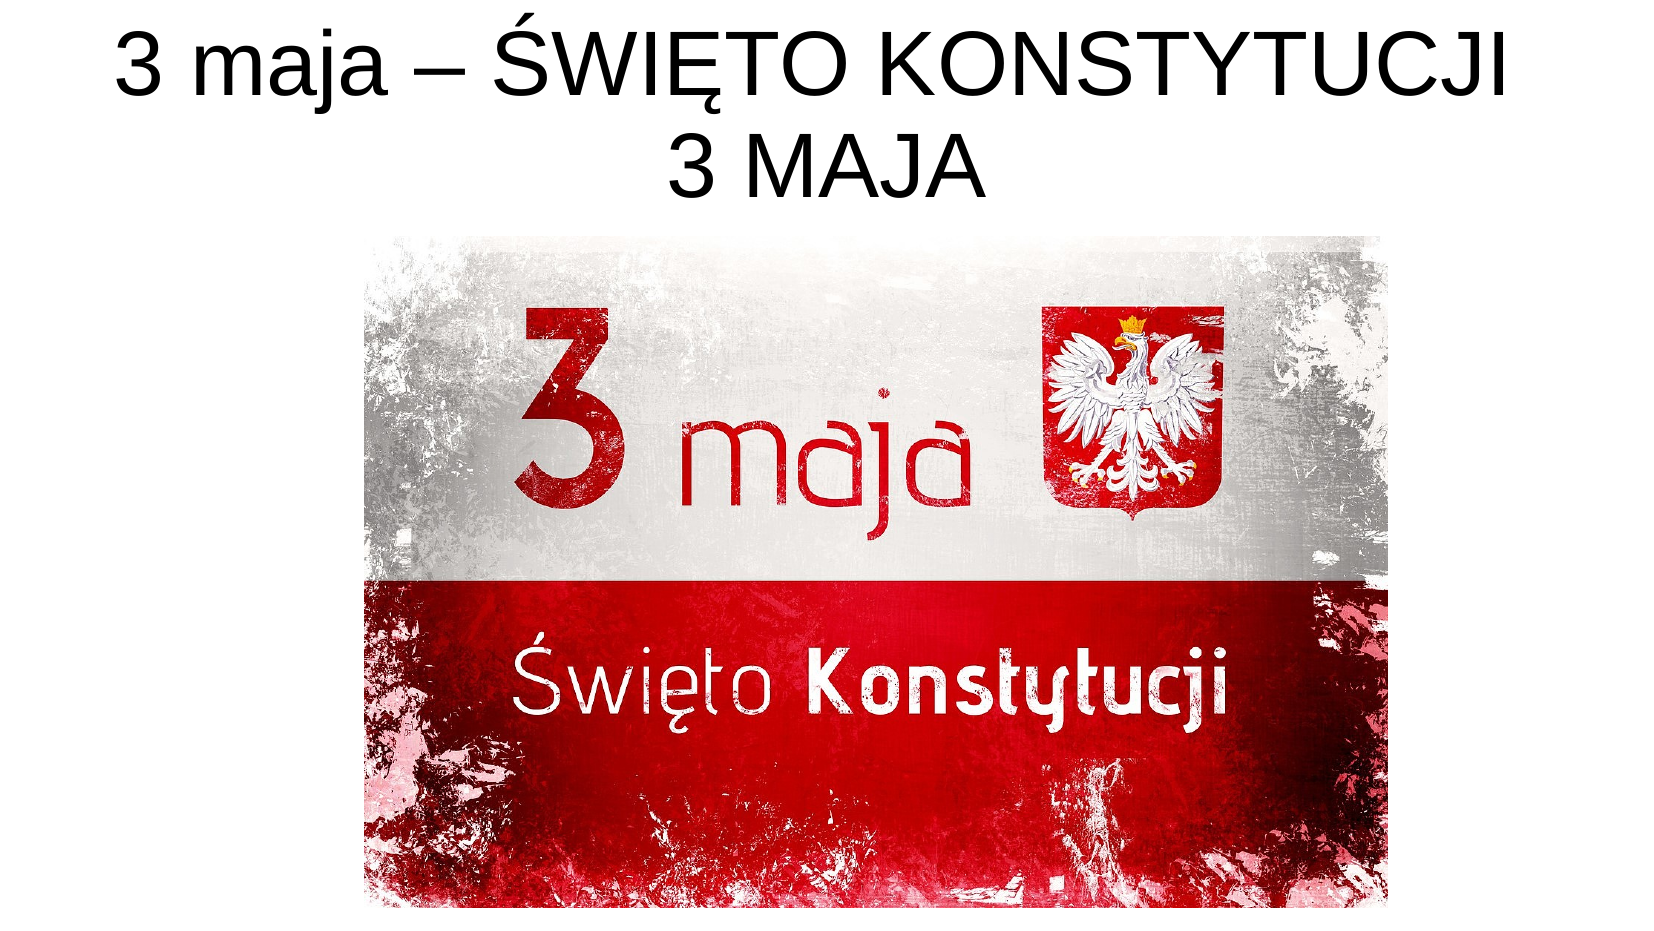

# 3 maja – ŚWIĘTO KONSTYTUCJI 3 MAJA